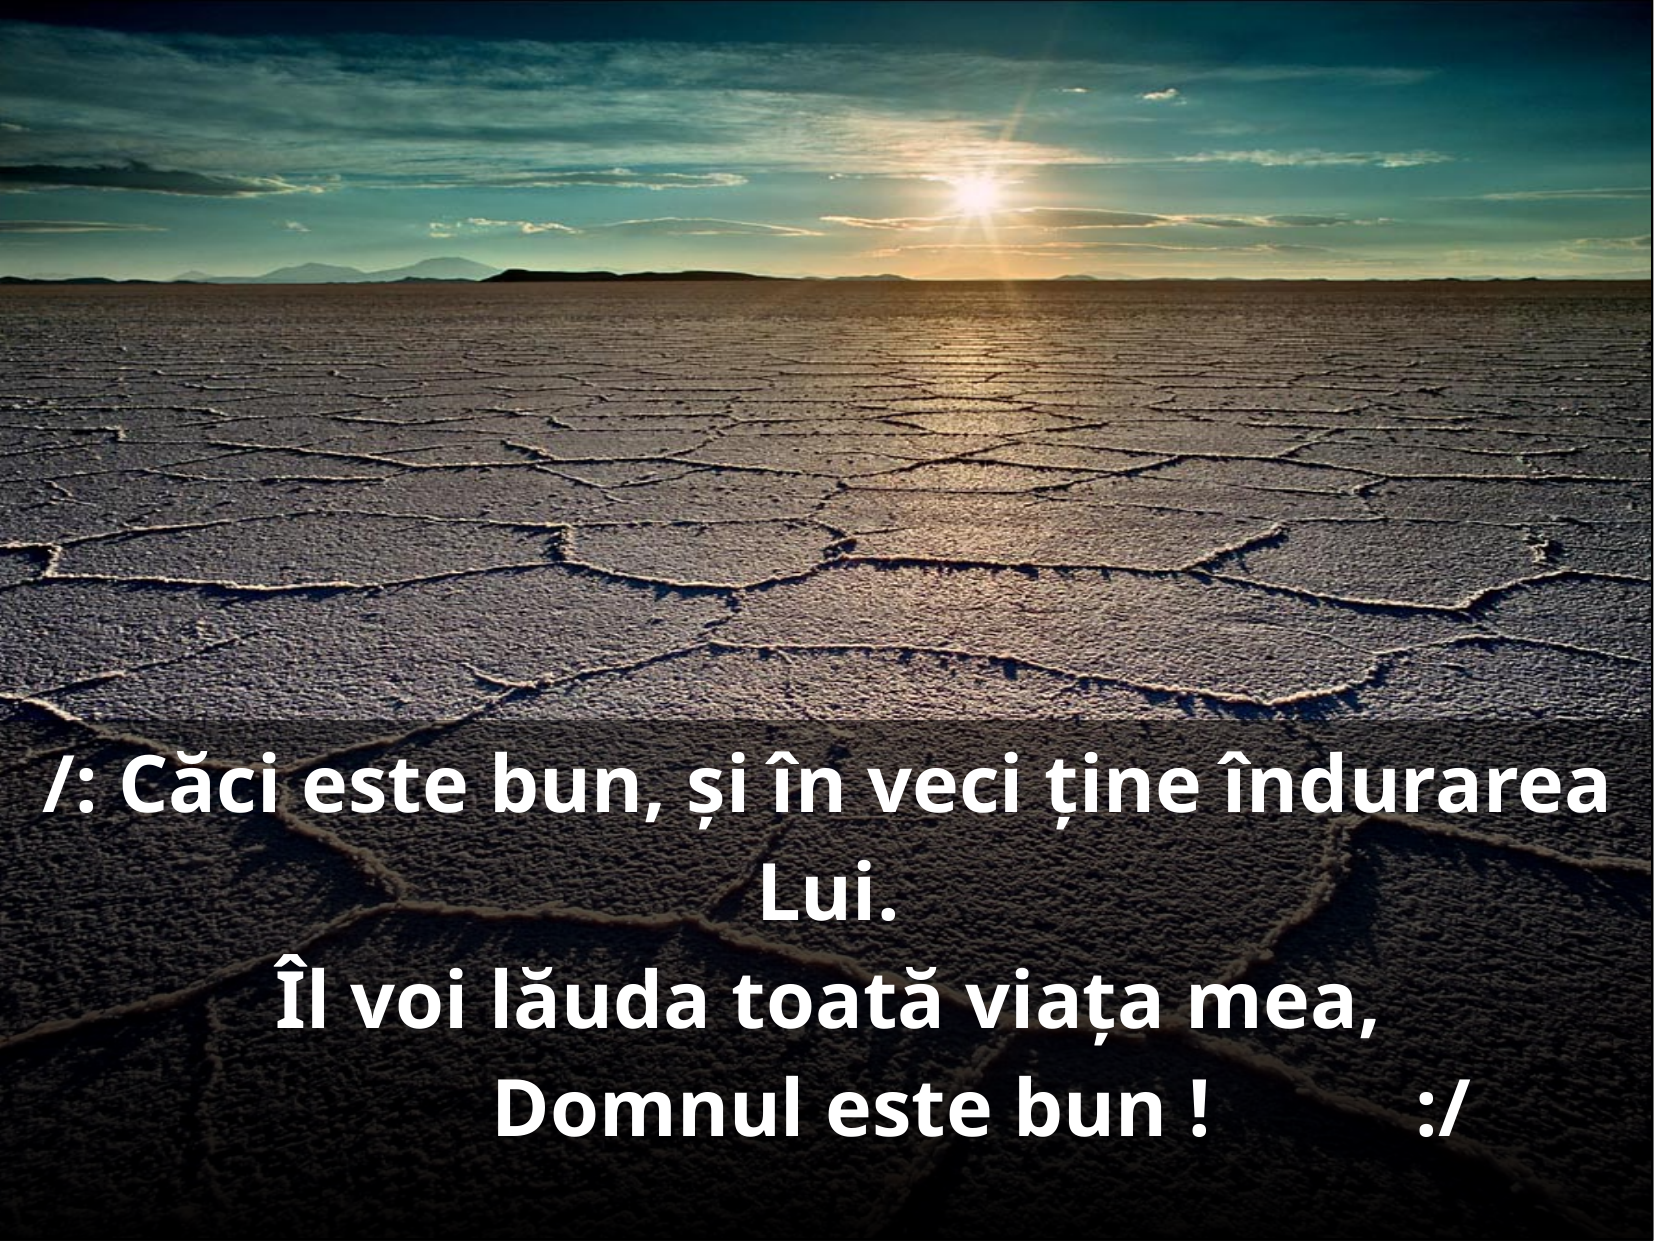

/: Căci este bun, şi în veci ţine îndurarea Lui.
Îl voi lăuda toată viaţa mea,
 Domnul este bun ! :/